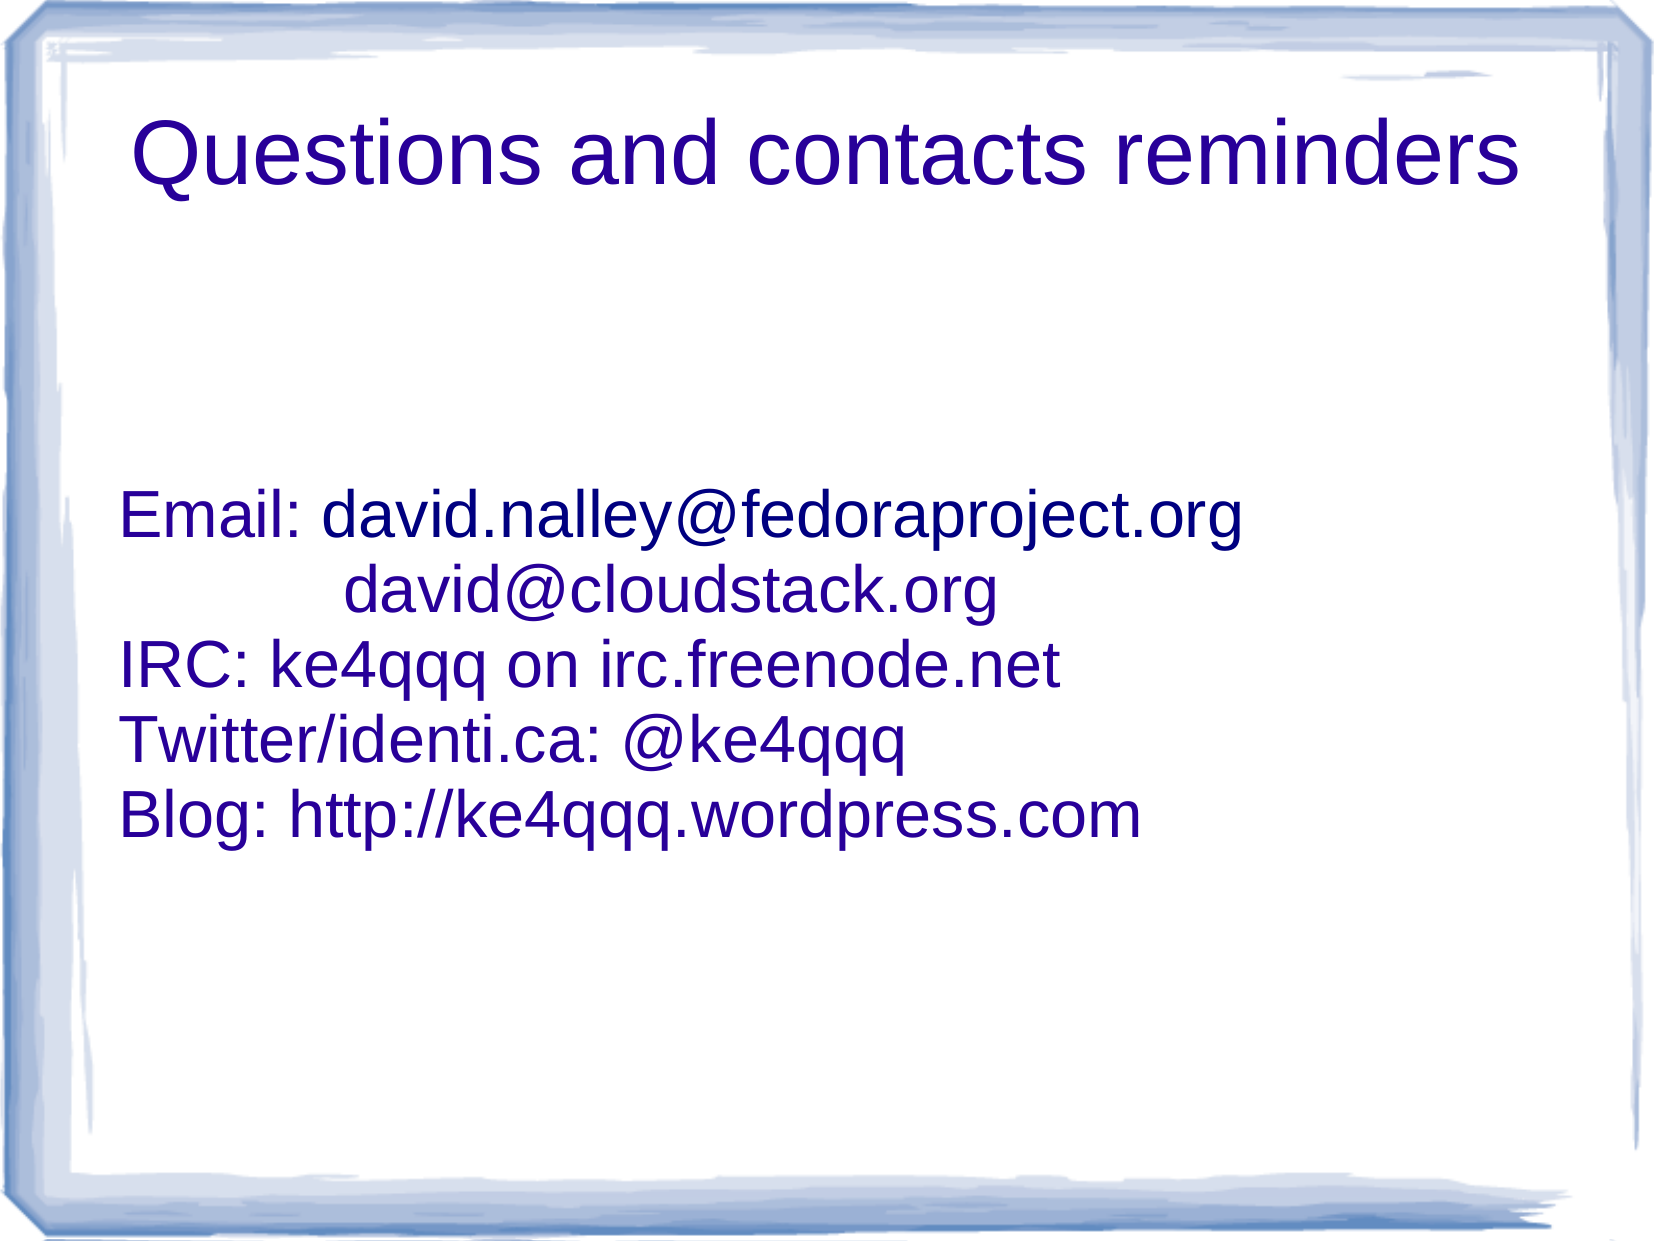

# Questions and contacts reminders
Email: david.nalley@fedoraproject.org
			david@cloudstack.org
IRC: ke4qqq on irc.freenode.net
Twitter/identi.ca: @ke4qqq
Blog: http://ke4qqq.wordpress.com